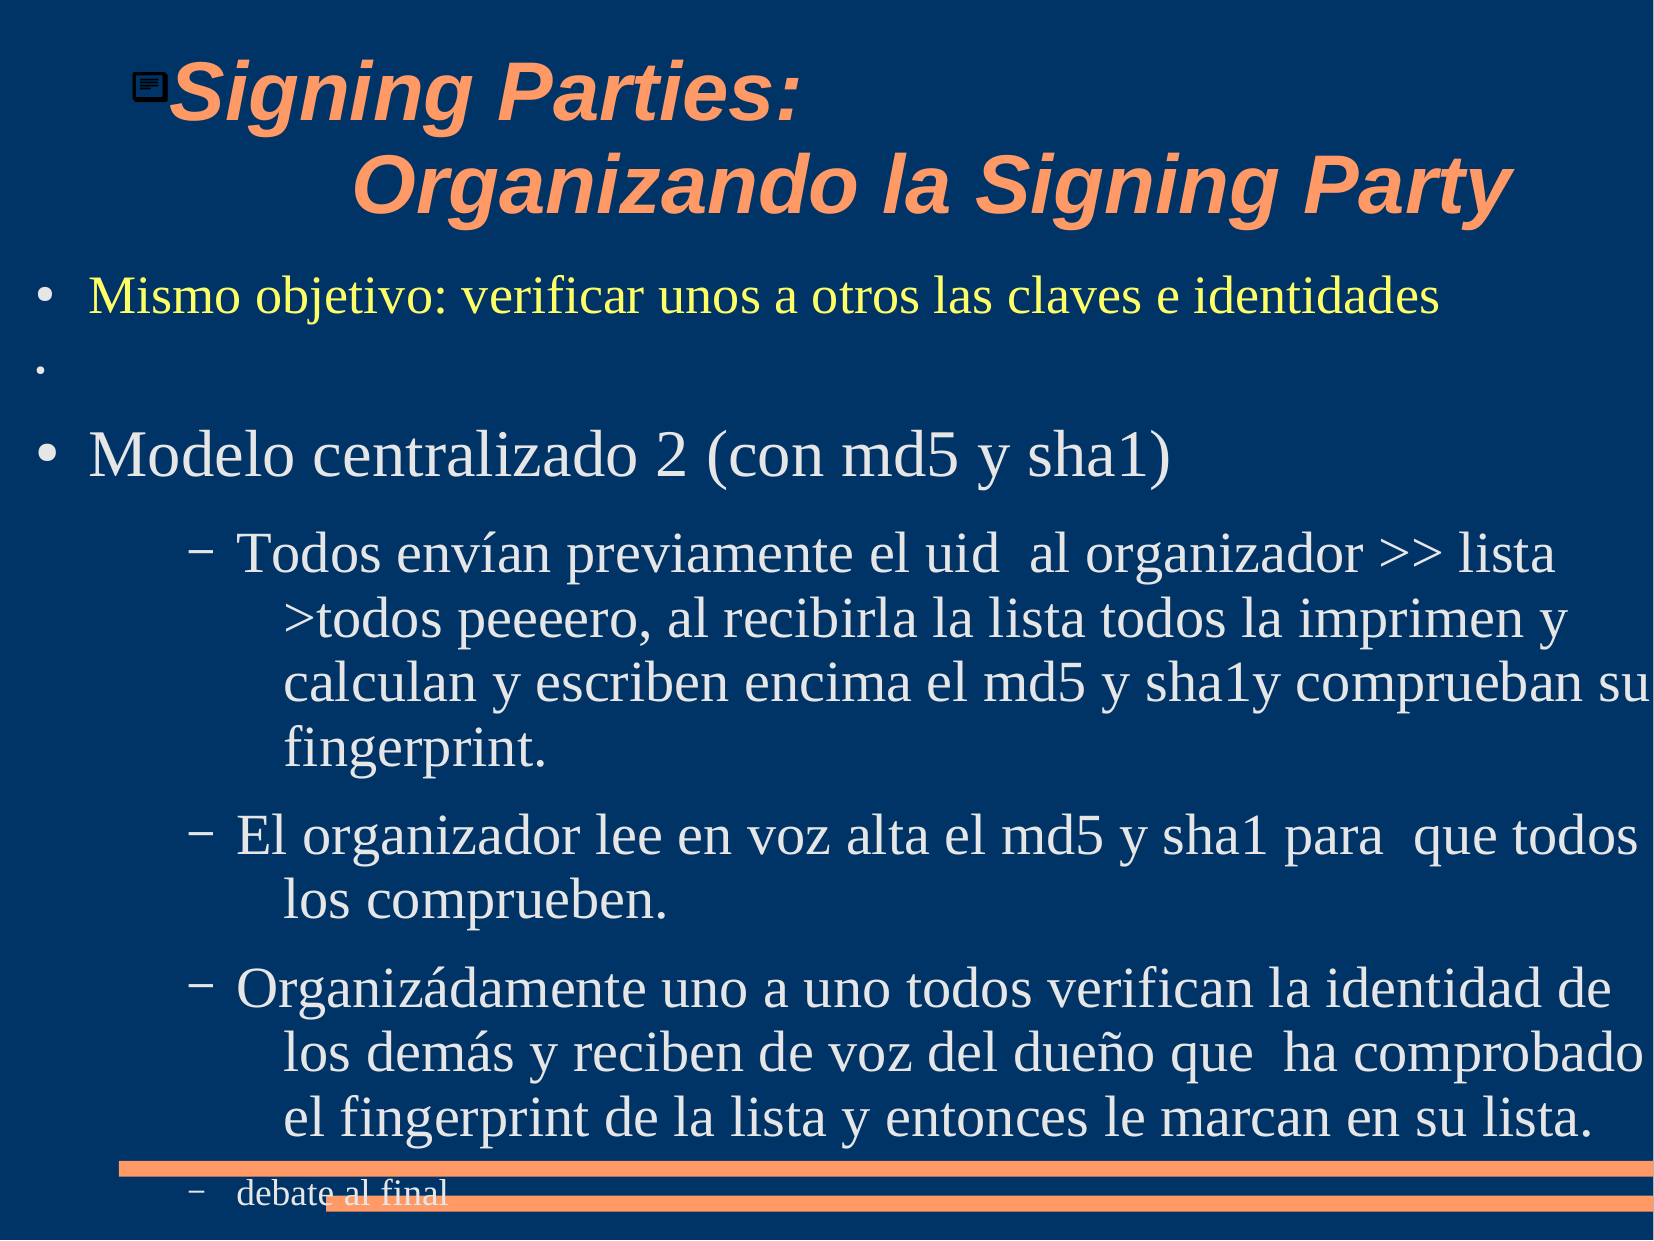

# Signing Parties: Organizando la Signing Party
Mismo objetivo: verificar unos a otros las claves e identidades
Modelo centralizado 2 (con md5 y sha1)
Todos envían previamente el uid al organizador >> lista >todos peeeero, al recibirla la lista todos la imprimen y calculan y escriben encima el md5 y sha1y comprueban su fingerprint.
El organizador lee en voz alta el md5 y sha1 para que todos los comprueben.
Organizádamente uno a uno todos verifican la identidad de los demás y reciben de voz del dueño que ha comprobado el fingerprint de la lista y entonces le marcan en su lista.
debate al final